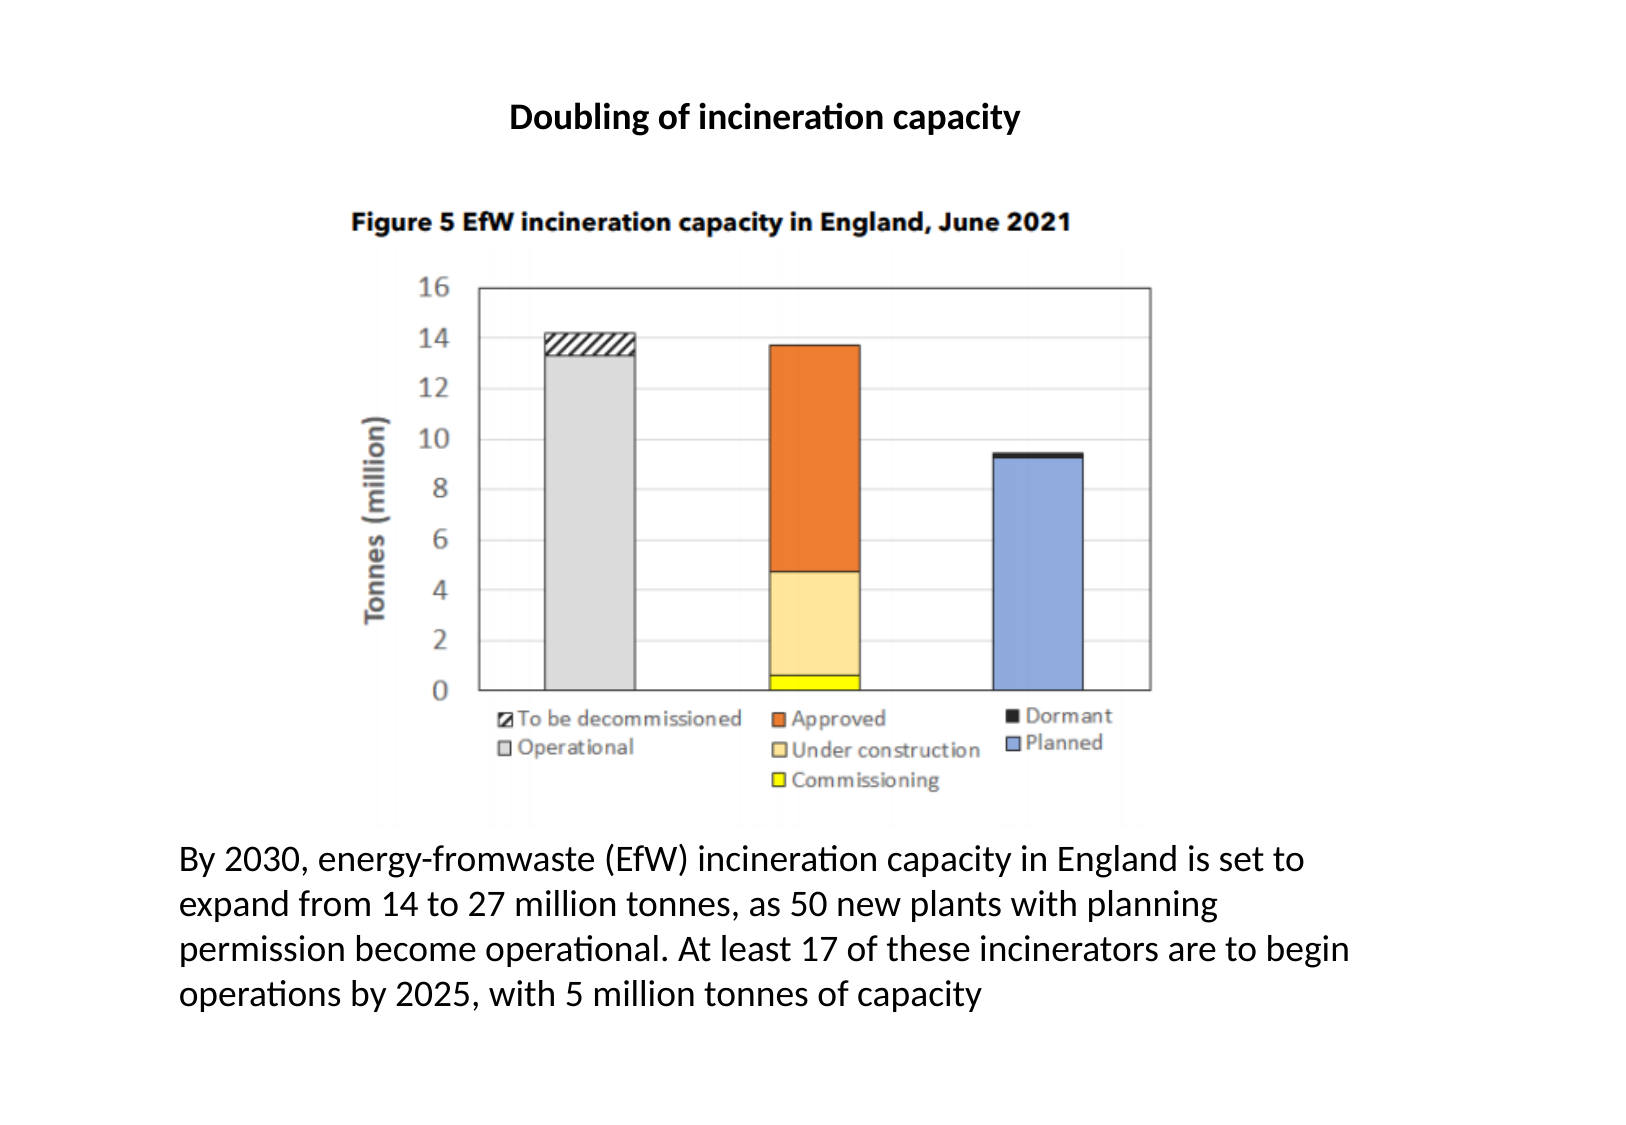

Doubling of incineration capacity
By 2030, energy-fromwaste (EfW) incineration capacity in England is set to expand from 14 to 27 million tonnes, as 50 new plants with planning permission become operational. At least 17 of these incinerators are to begin operations by 2025, with 5 million tonnes of capacity